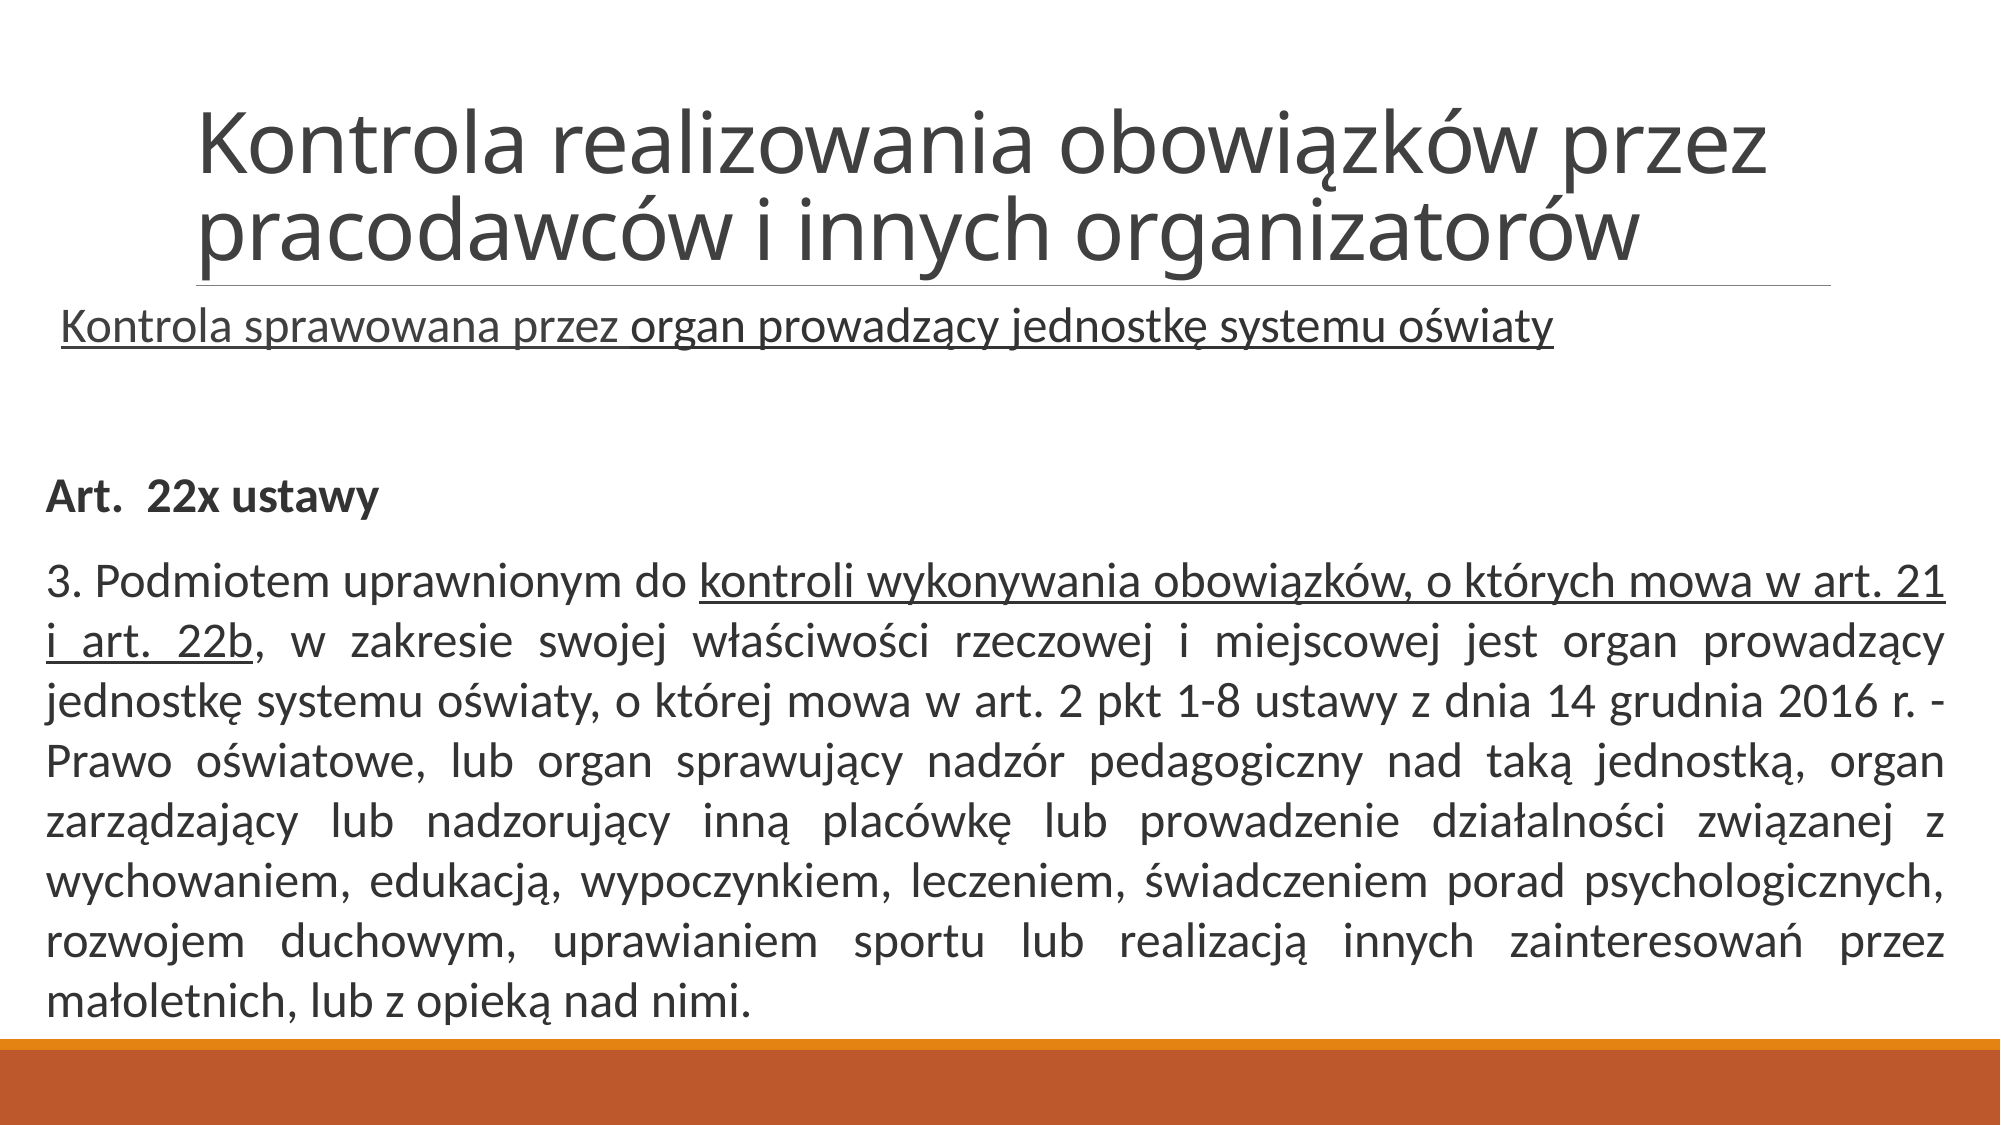

# Kontrola realizowania obowiązków przez pracodawców i innych organizatorów
Kontrola sprawowana przez organ prowadzący jednostkę systemu oświaty
Art.  22x ustawy
3. Podmiotem uprawnionym do kontroli wykonywania obowiązków, o których mowa w art. 21 i art. 22b, w zakresie swojej właściwości rzeczowej i miejscowej jest organ prowadzący jednostkę systemu oświaty, o której mowa w art. 2 pkt 1-8 ustawy z dnia 14 grudnia 2016 r. - Prawo oświatowe, lub organ sprawujący nadzór pedagogiczny nad taką jednostką, organ zarządzający lub nadzorujący inną placówkę lub prowadzenie działalności związanej z wychowaniem, edukacją, wypoczynkiem, leczeniem, świadczeniem porad psychologicznych, rozwojem duchowym, uprawianiem sportu lub realizacją innych zainteresowań przez małoletnich, lub z opieką nad nimi.